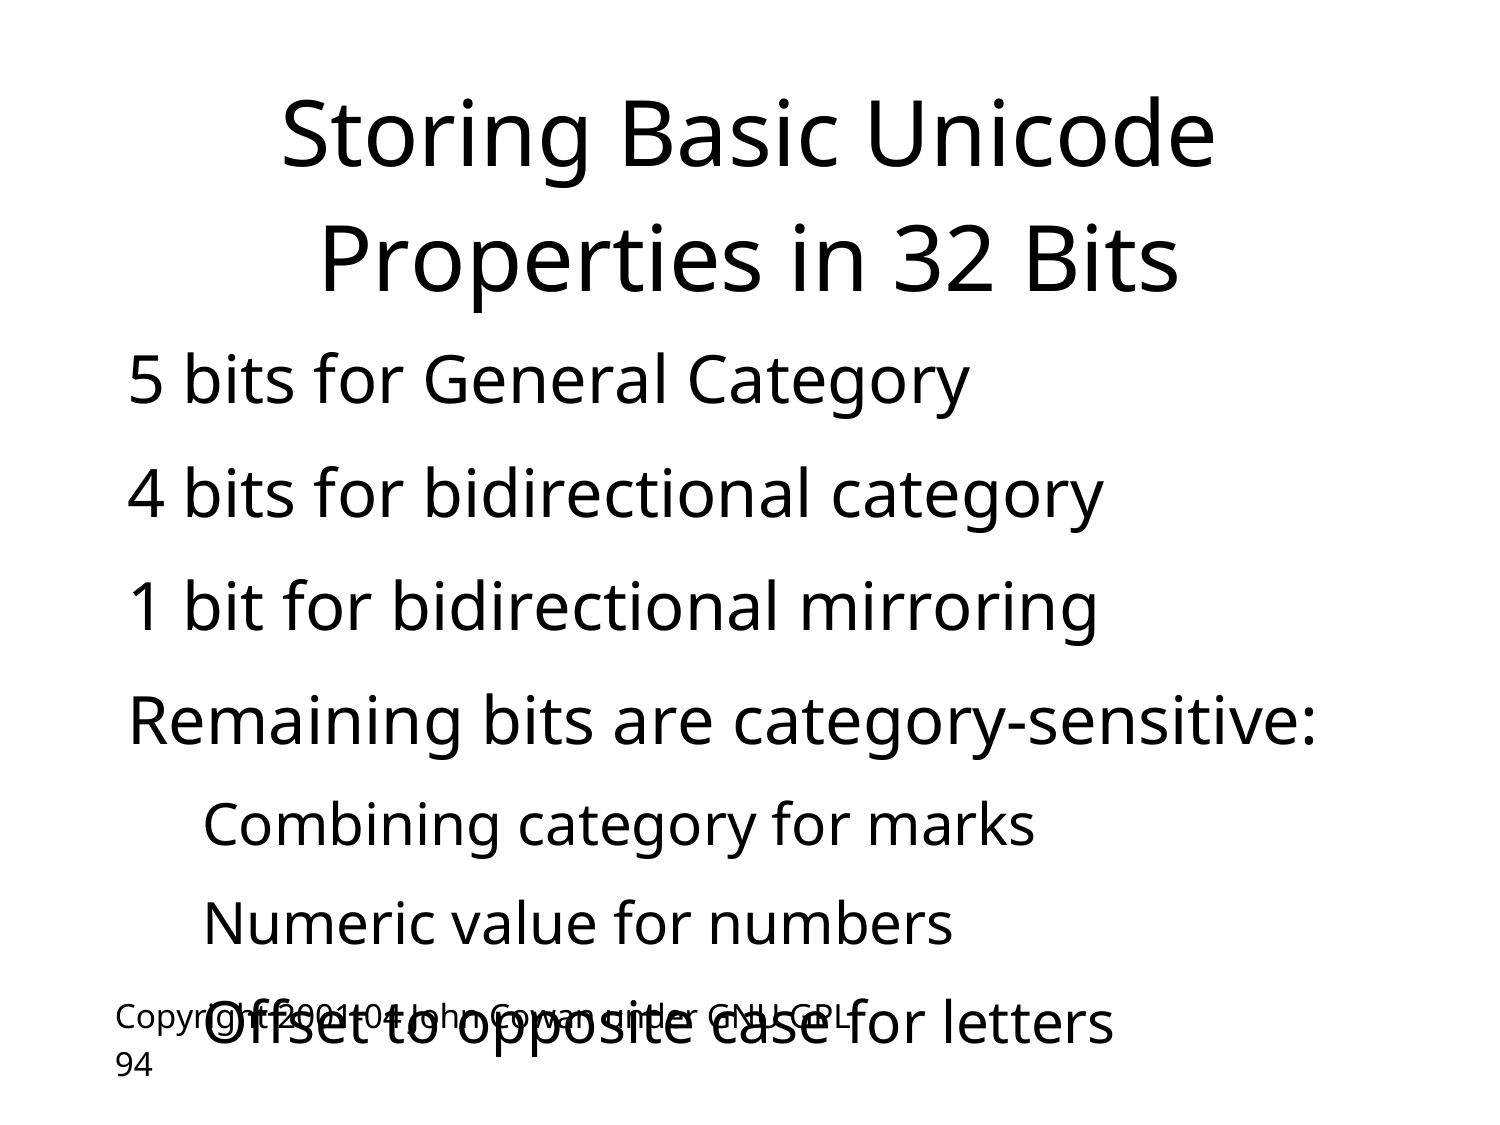

# Storing Basic Unicode Properties in 32 Bits
5 bits for General Category
4 bits for bidirectional category
1 bit for bidirectional mirroring
Remaining bits are category-sensitive:
Combining category for marks
Numeric value for numbers
Offset to opposite case for letters